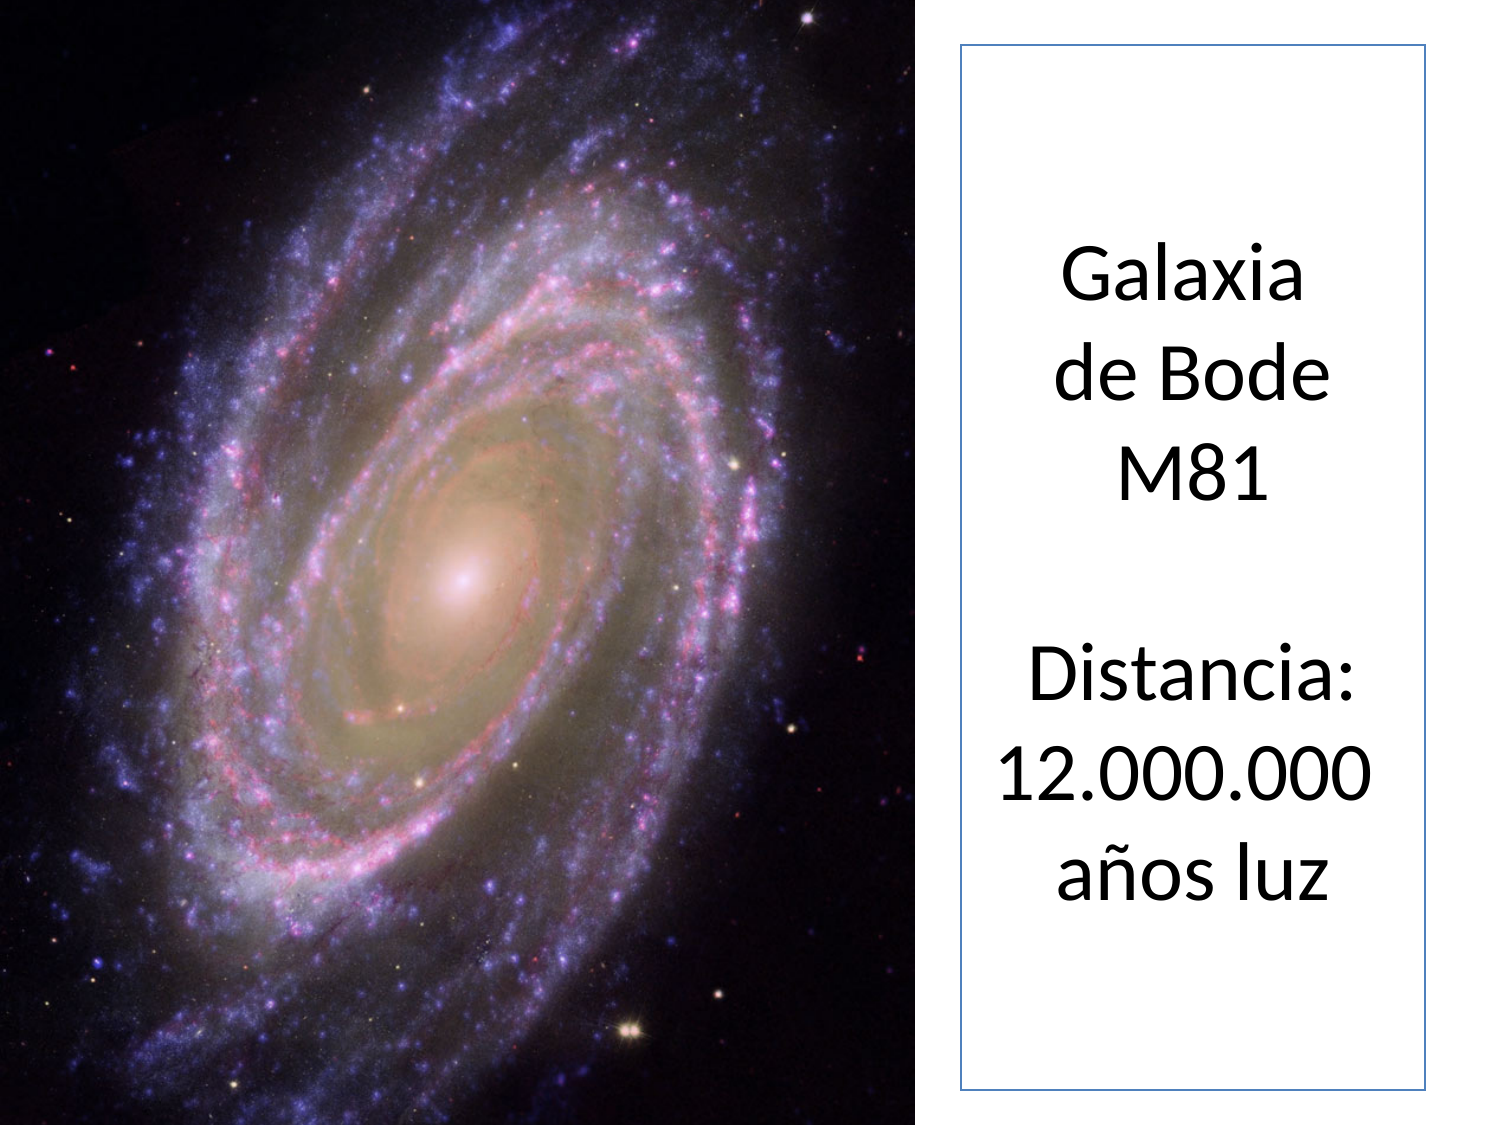

# Galaxia de Bode M81 Distancia: 12.000.000 años luz